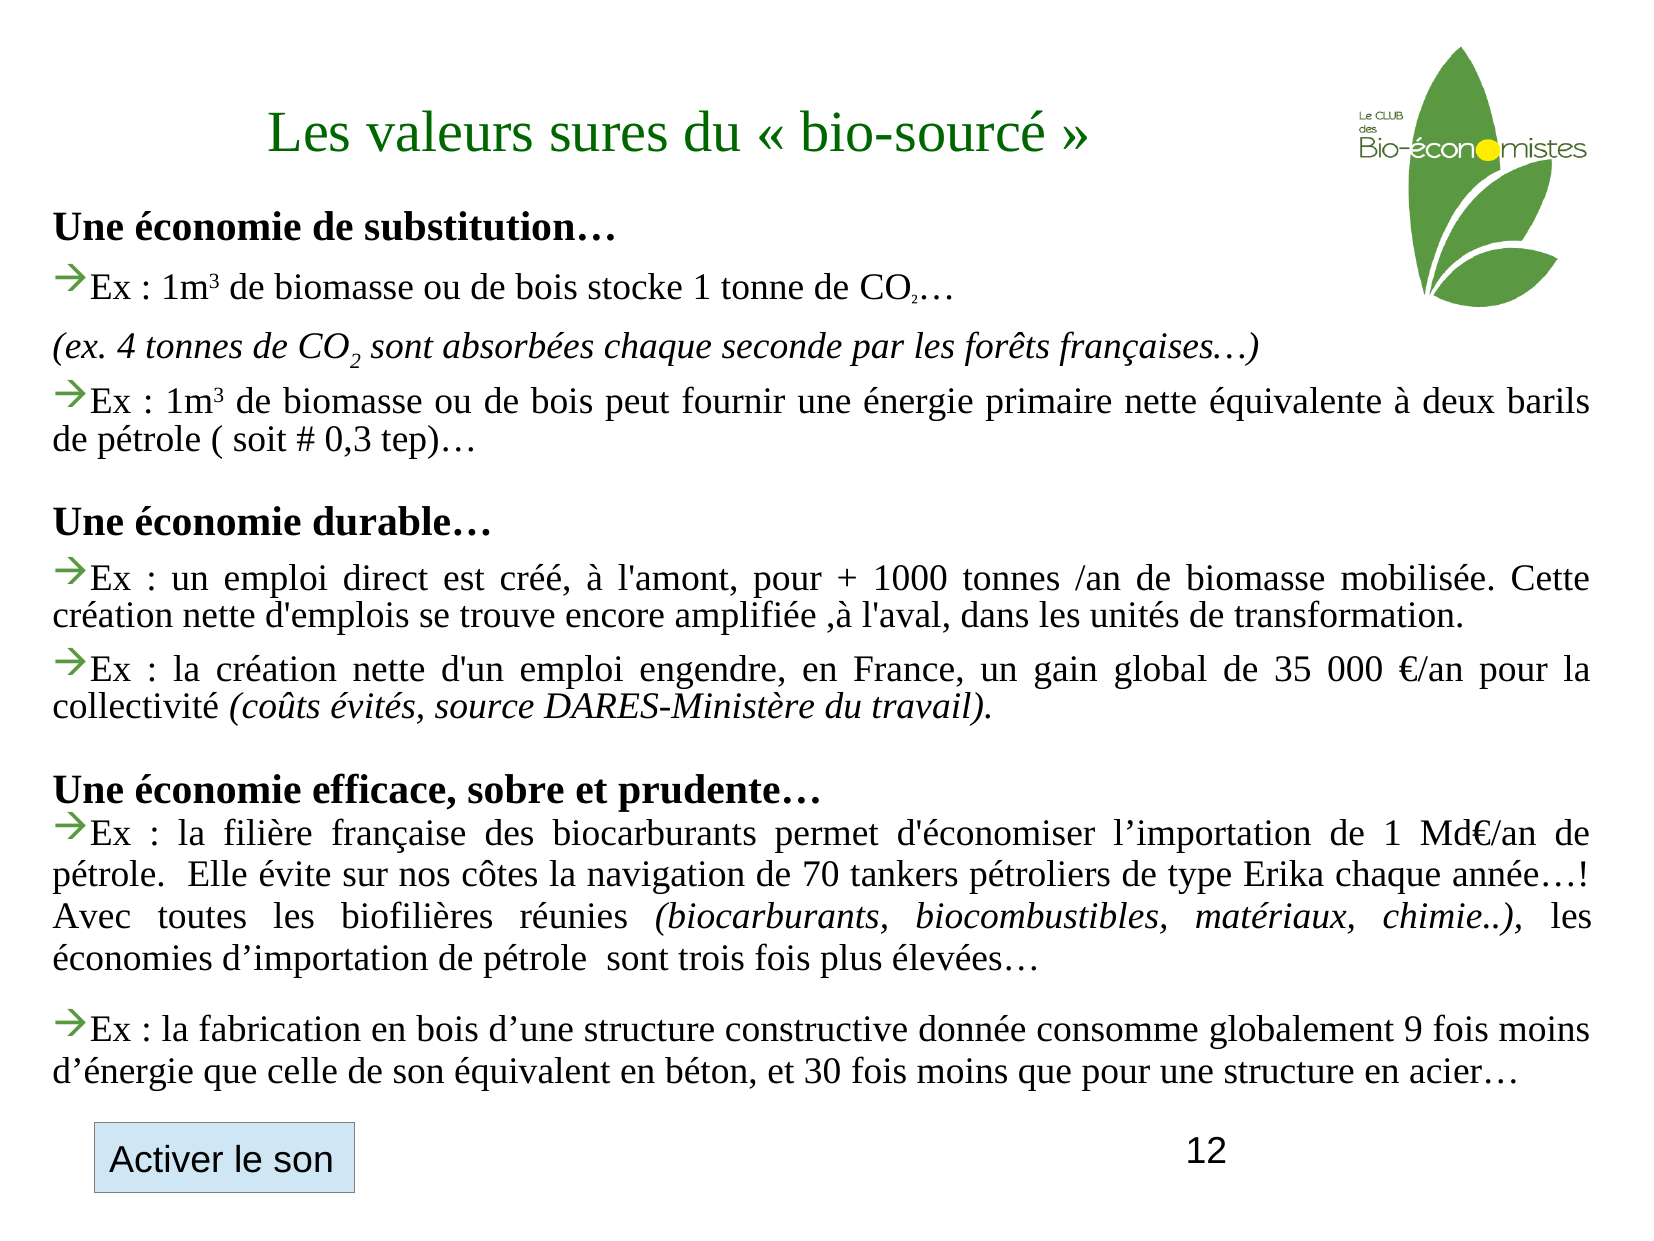

Les valeurs sures du « bio-sourcé »
Une économie de substitution…
Ex : 1m3 de biomasse ou de bois stocke 1 tonne de CO²…
(ex. 4 tonnes de CO2 sont absorbées chaque seconde par les forêts françaises…)
Ex : 1m3 de biomasse ou de bois peut fournir une énergie primaire nette équivalente à deux barils de pétrole ( soit # 0,3 tep)…
Une économie durable…
Ex : un emploi direct est créé, à l'amont, pour + 1000 tonnes /an de biomasse mobilisée. Cette création nette d'emplois se trouve encore amplifiée ,à l'aval, dans les unités de transformation.
Ex : la création nette d'un emploi engendre, en France, un gain global de 35 000 €/an pour la collectivité (coûts évités, source DARES-Ministère du travail).
Une économie efficace, sobre et prudente…
Ex : la filière française des biocarburants permet d'économiser l’importation de 1 Md€/an de pétrole. Elle évite sur nos côtes la navigation de 70 tankers pétroliers de type Erika chaque année…! Avec toutes les biofilières réunies (biocarburants, biocombustibles, matériaux, chimie..), les économies d’importation de pétrole sont trois fois plus élevées…
Ex : la fabrication en bois d’une structure constructive donnée consomme globalement 9 fois moins d’énergie que celle de son équivalent en béton, et 30 fois moins que pour une structure en acier…
Activer le son